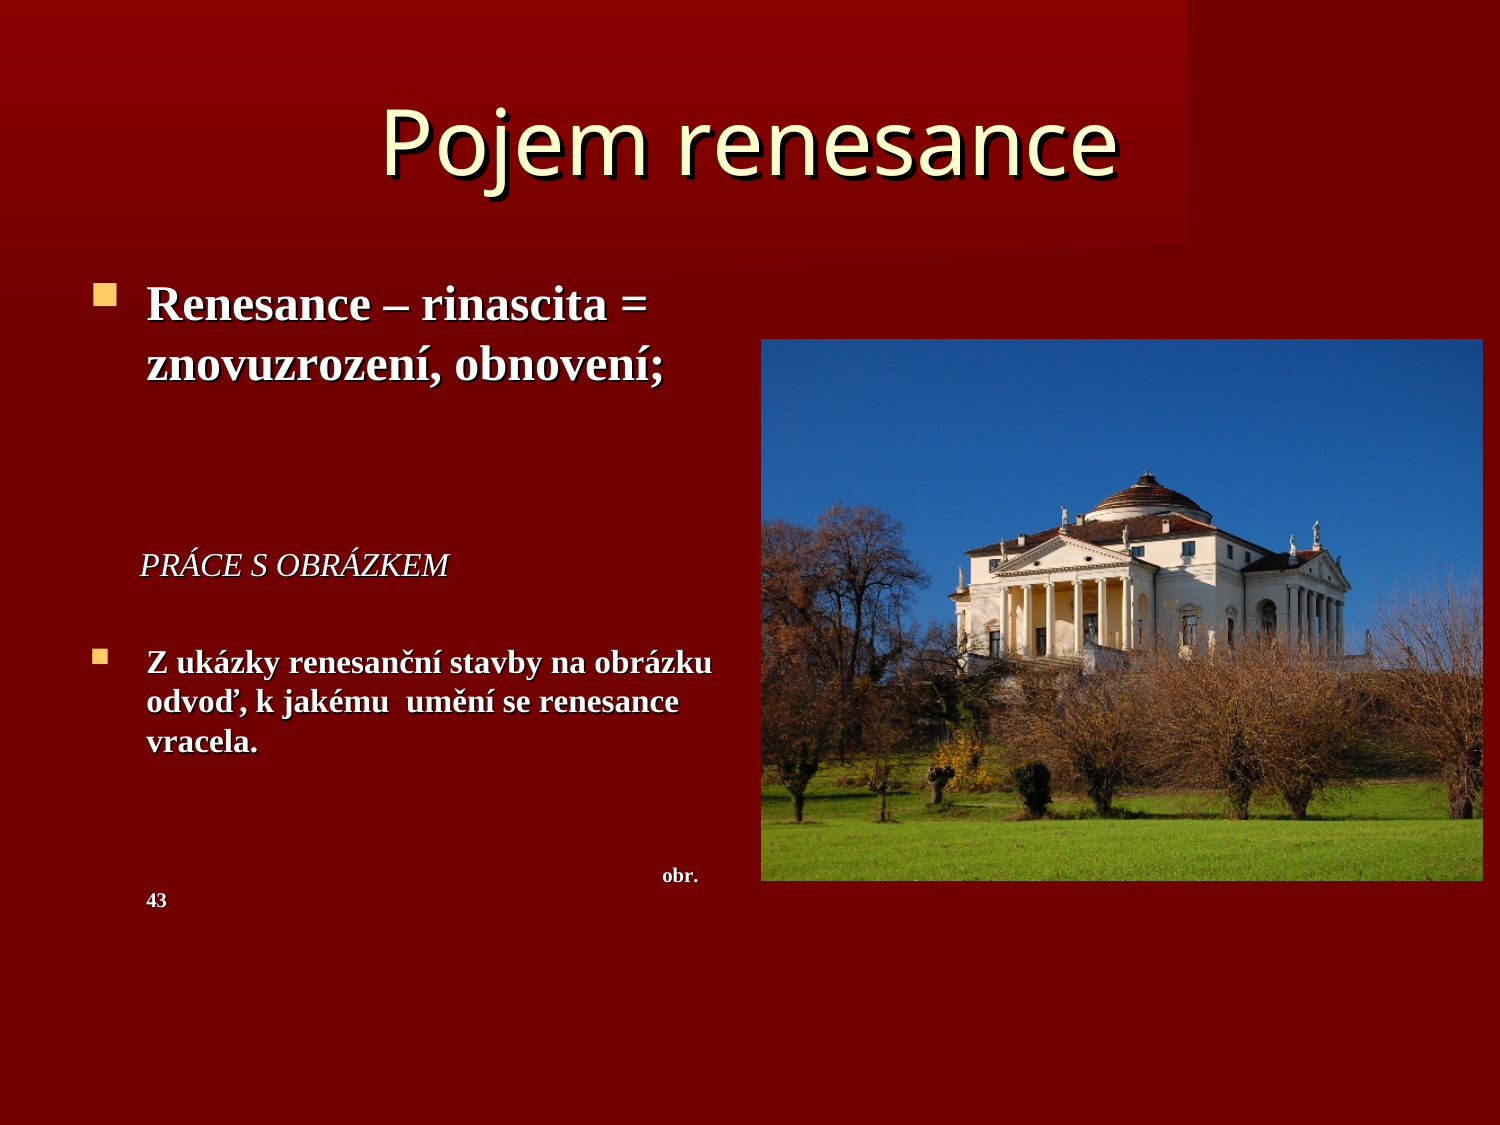

# Pojem renesance
Renesance – rinascita = znovuzrození, obnovení;
 PRÁCE S OBRÁZKEM
Z ukázky renesanční stavby na obrázku odvoď, k jakému umění se renesance vracela.
 obr. 43